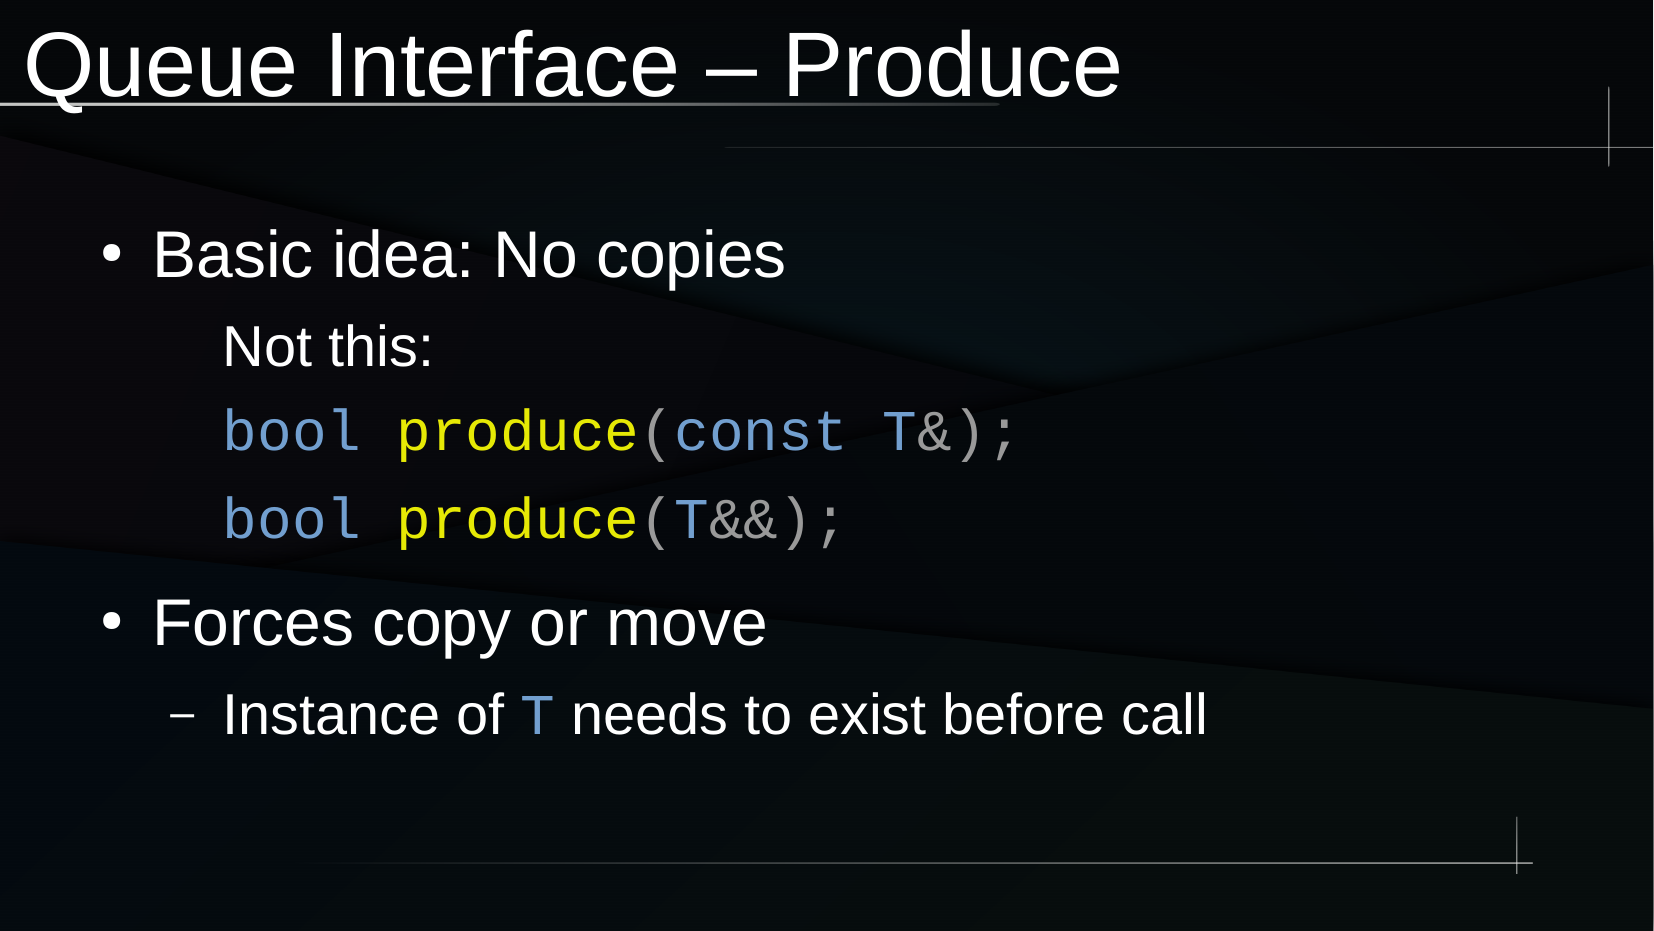

# Queue Interface – Produce
Basic idea: No copies
Not this:
bool produce(const T&);
bool produce(T&&);
Forces copy or move
Instance of T needs to exist before call